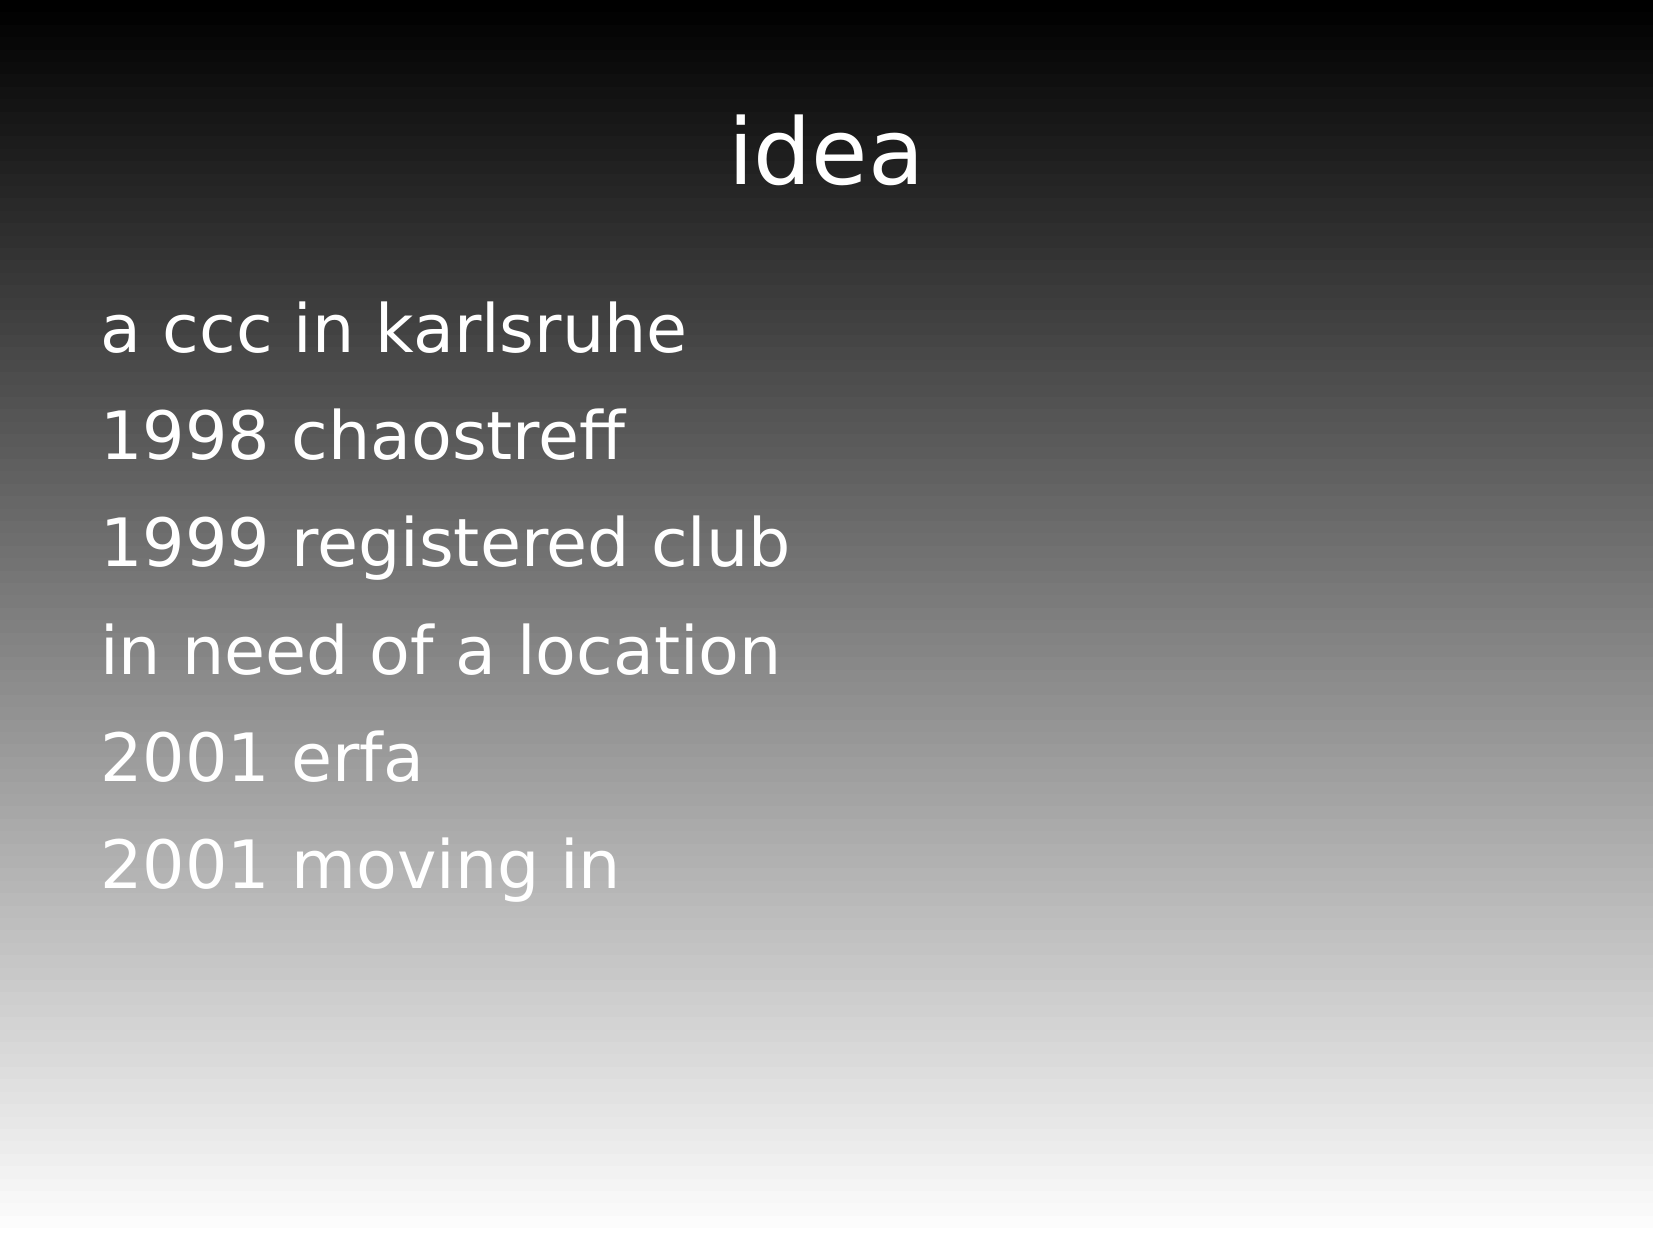

# idea
a ccc in karlsruhe
1998 chaostreff
1999 registered club
in need of a location
2001 erfa
2001 moving in